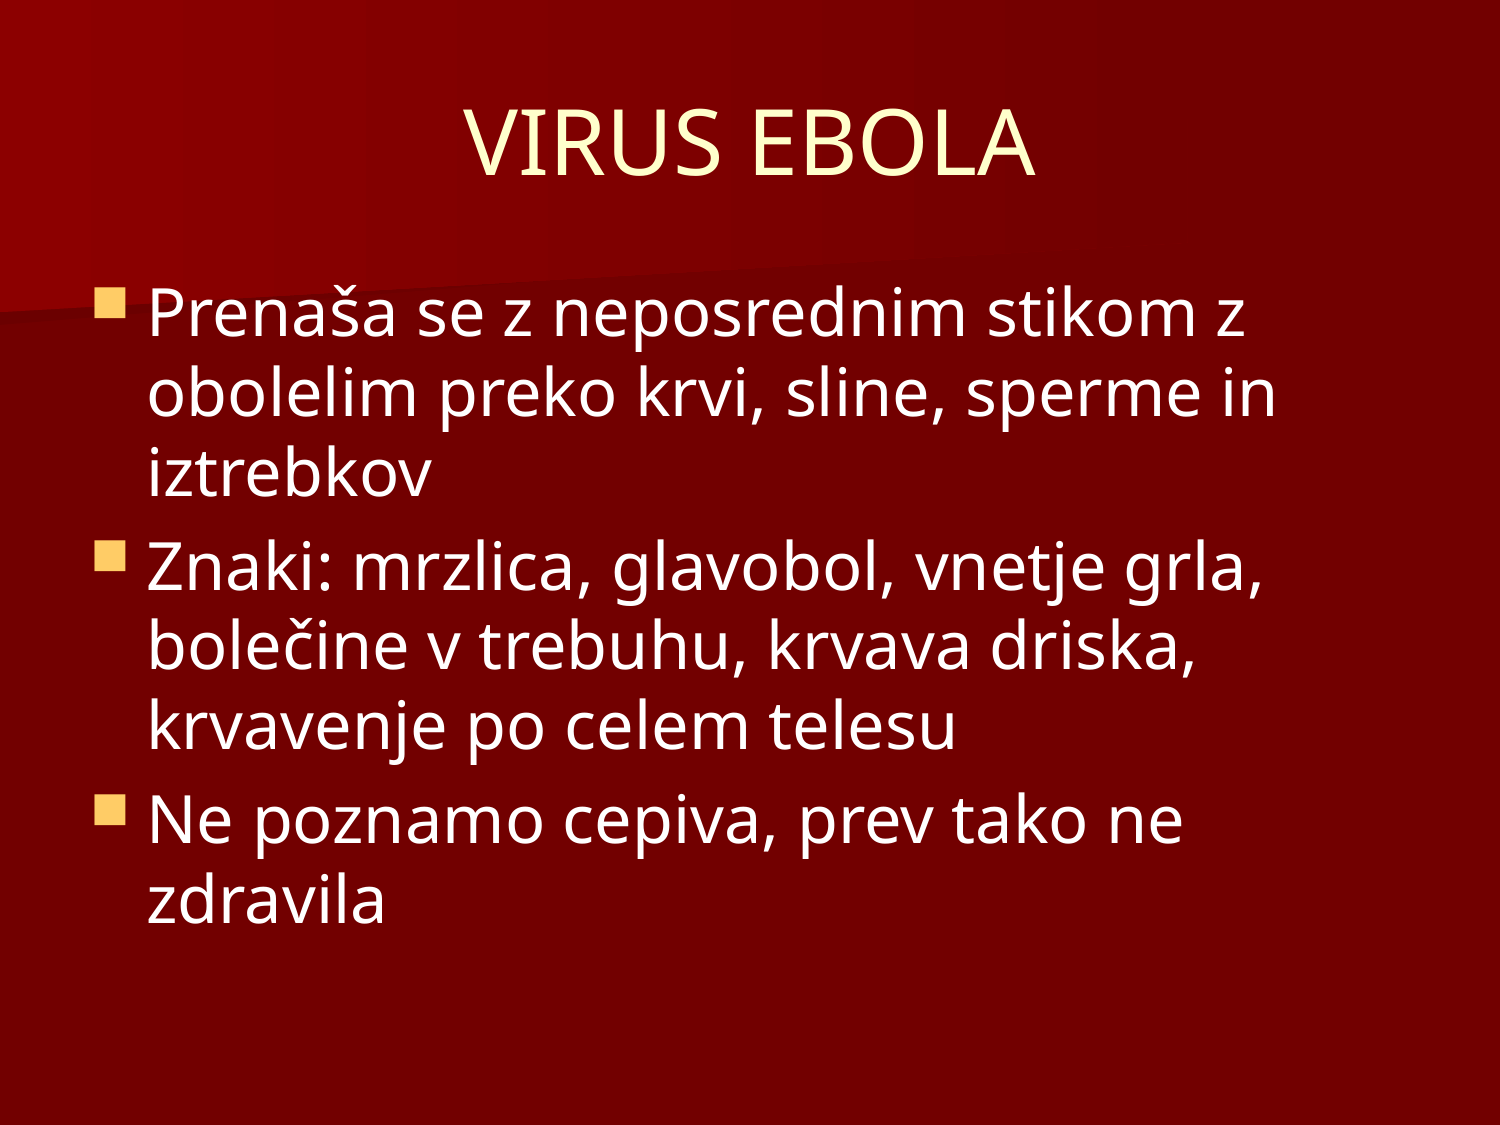

# VIRUS EBOLA
Prenaša se z neposrednim stikom z obolelim preko krvi, sline, sperme in iztrebkov
Znaki: mrzlica, glavobol, vnetje grla, bolečine v trebuhu, krvava driska, krvavenje po celem telesu
Ne poznamo cepiva, prev tako ne zdravila